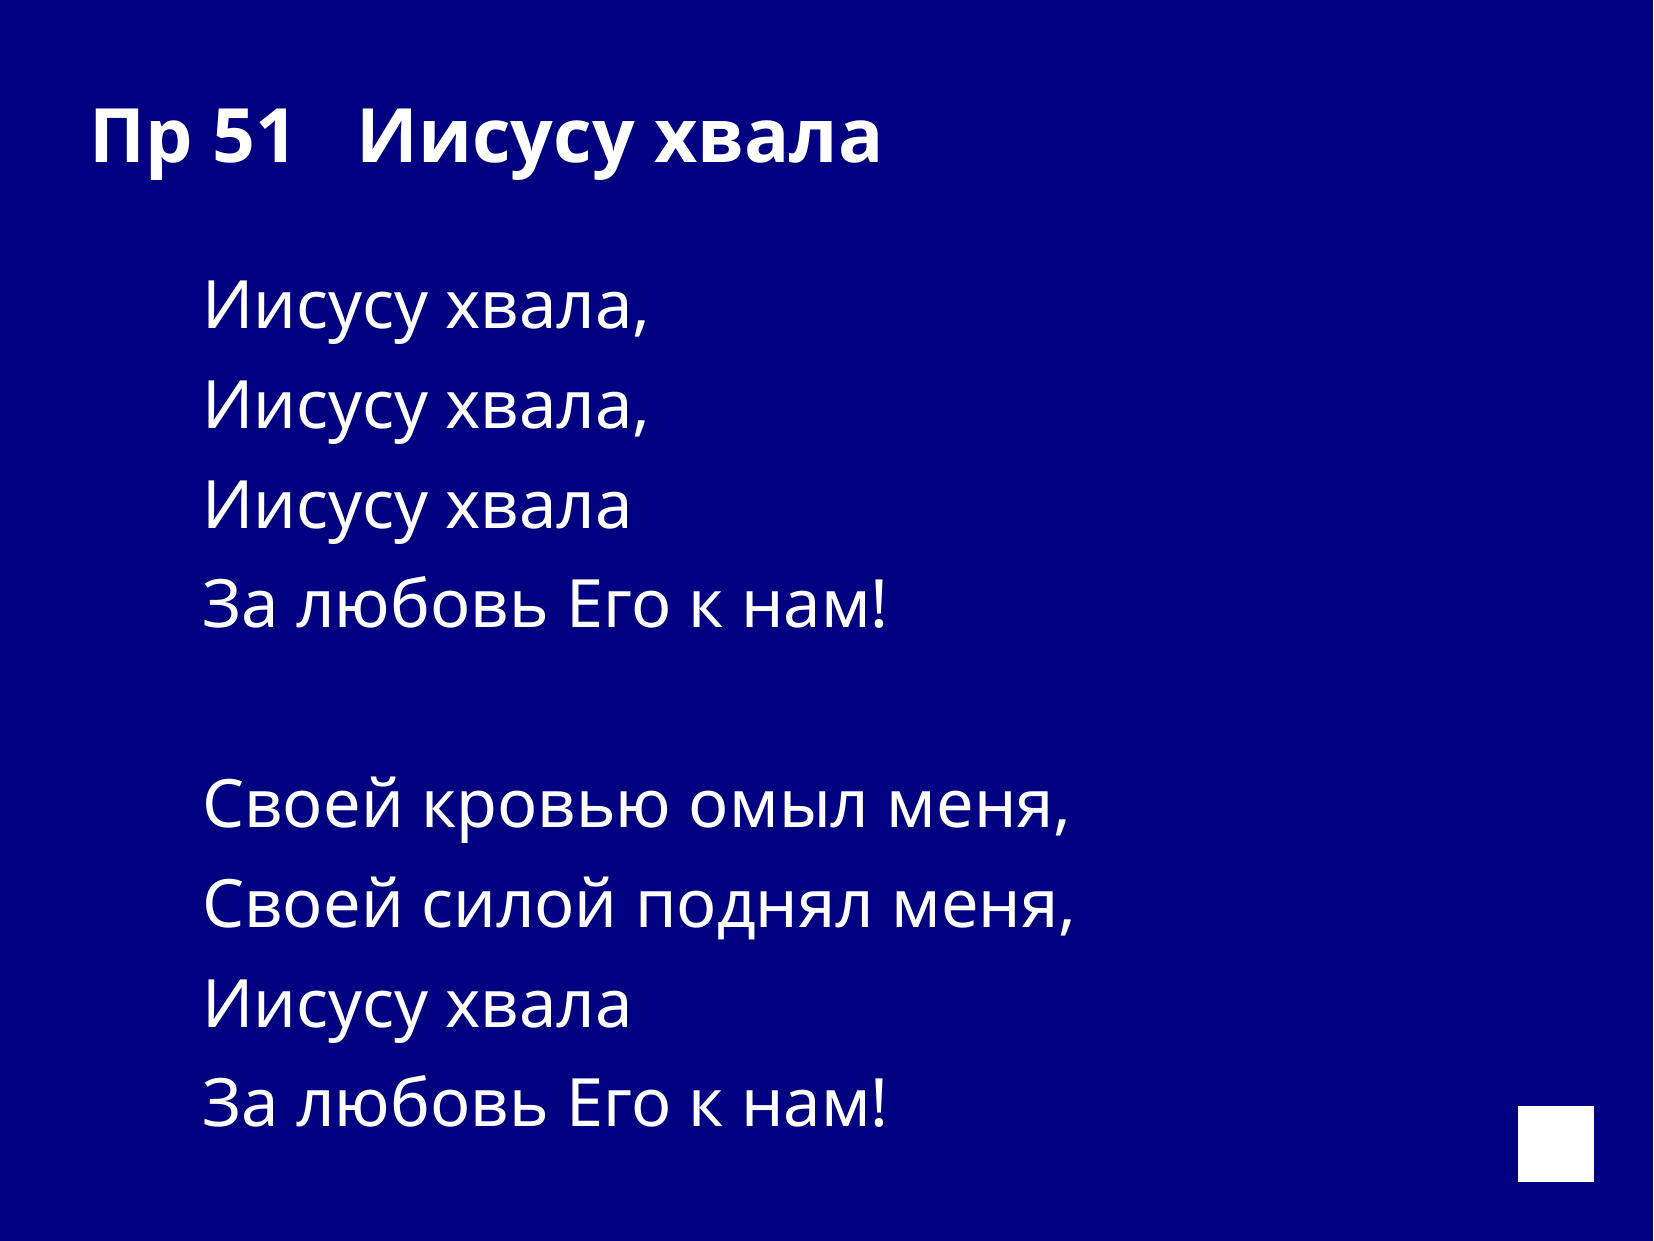

Пр 51 Иисусу хвала
	Иисусу хвала,
	Иисусу хвала,
	Иисусу хвала
	За любовь Его к нам!
	Своей кровью омыл меня,
	Своей силой поднял меня,
	Иисусу хвала
	За любовь Его к нам!